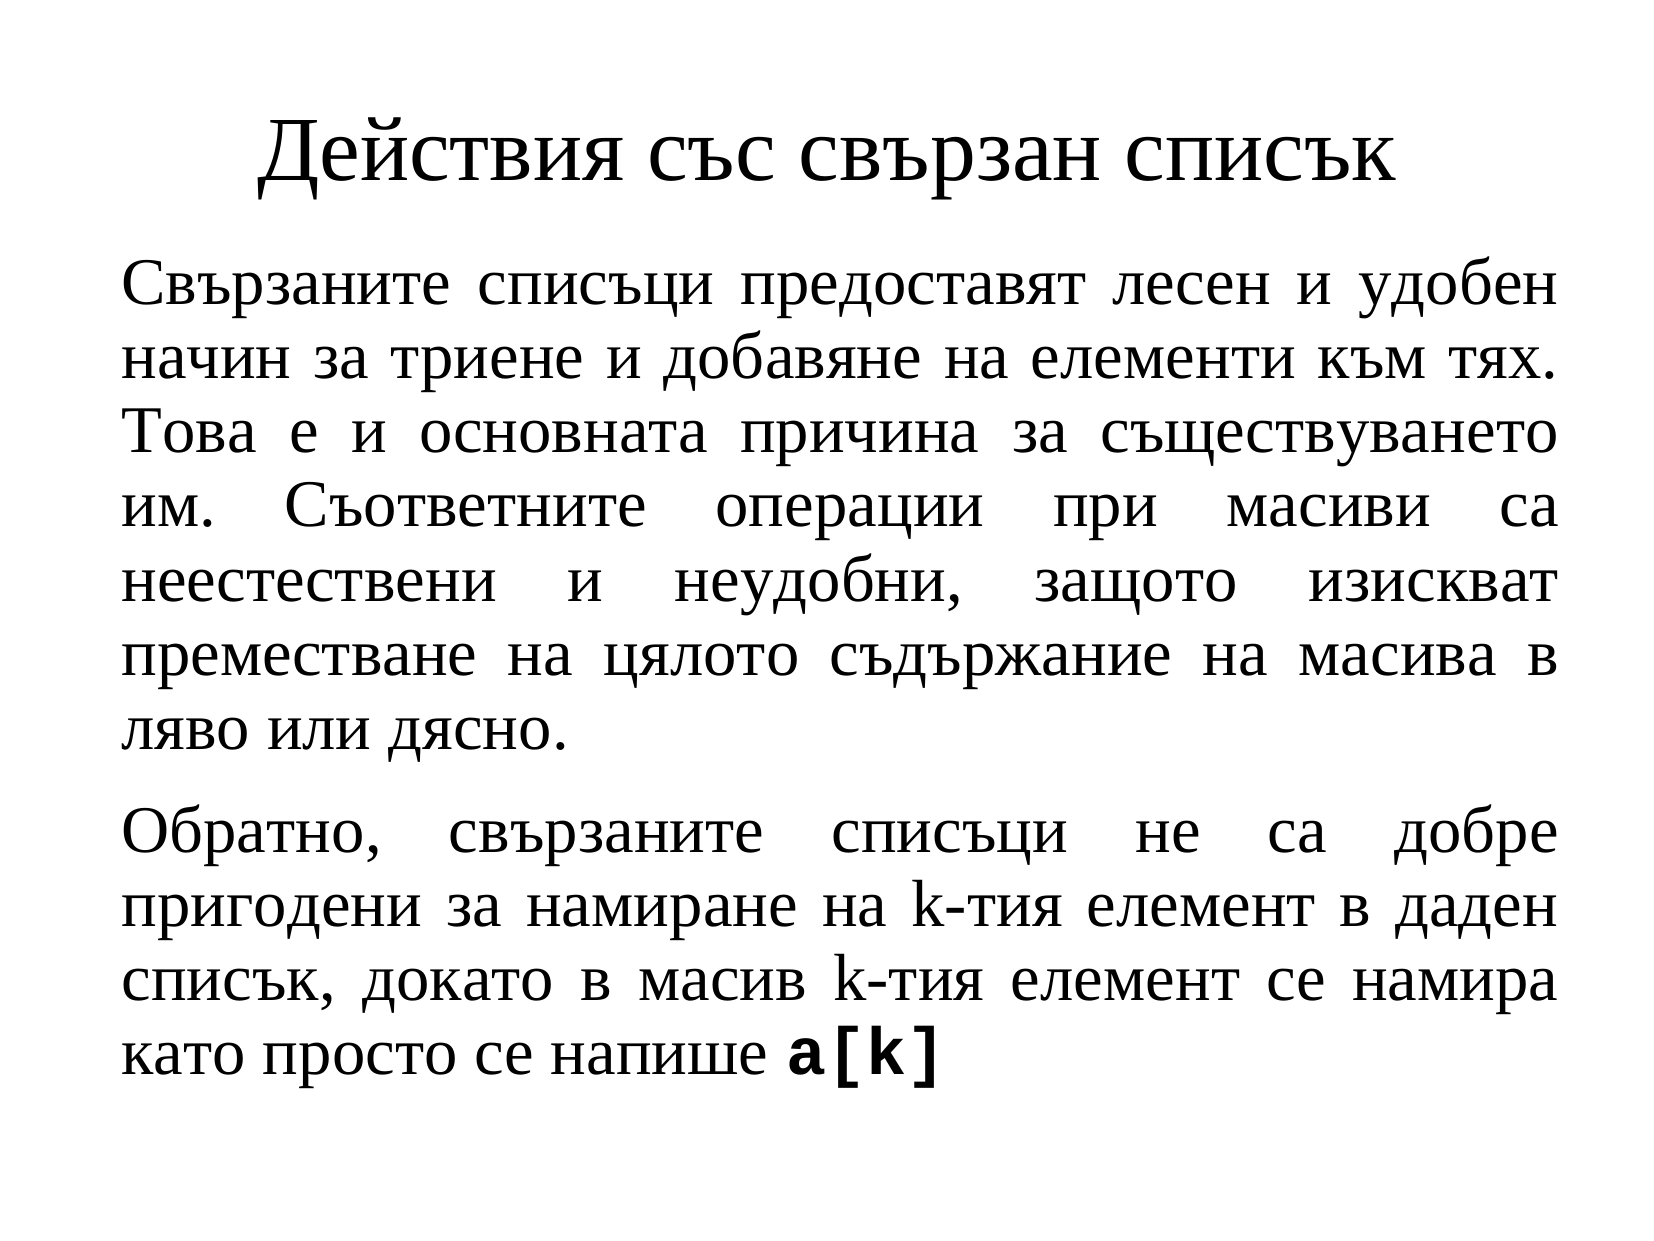

# Действия със свързан списък
Свързаните списъци предоставят лесен и удобен начин за триене и добавяне на елементи към тях. Това е и основната причина за съществуването им. Съответните операции при масиви са неестествени и неудобни, защото изискват преместване на цялото съдържание на масива в ляво или дясно.
Обратно, свързаните списъци не са добре пригодени за намиране на k-тия елемент в даден списък, докато в масив k-тия елемент се намира като просто се напише а[k]